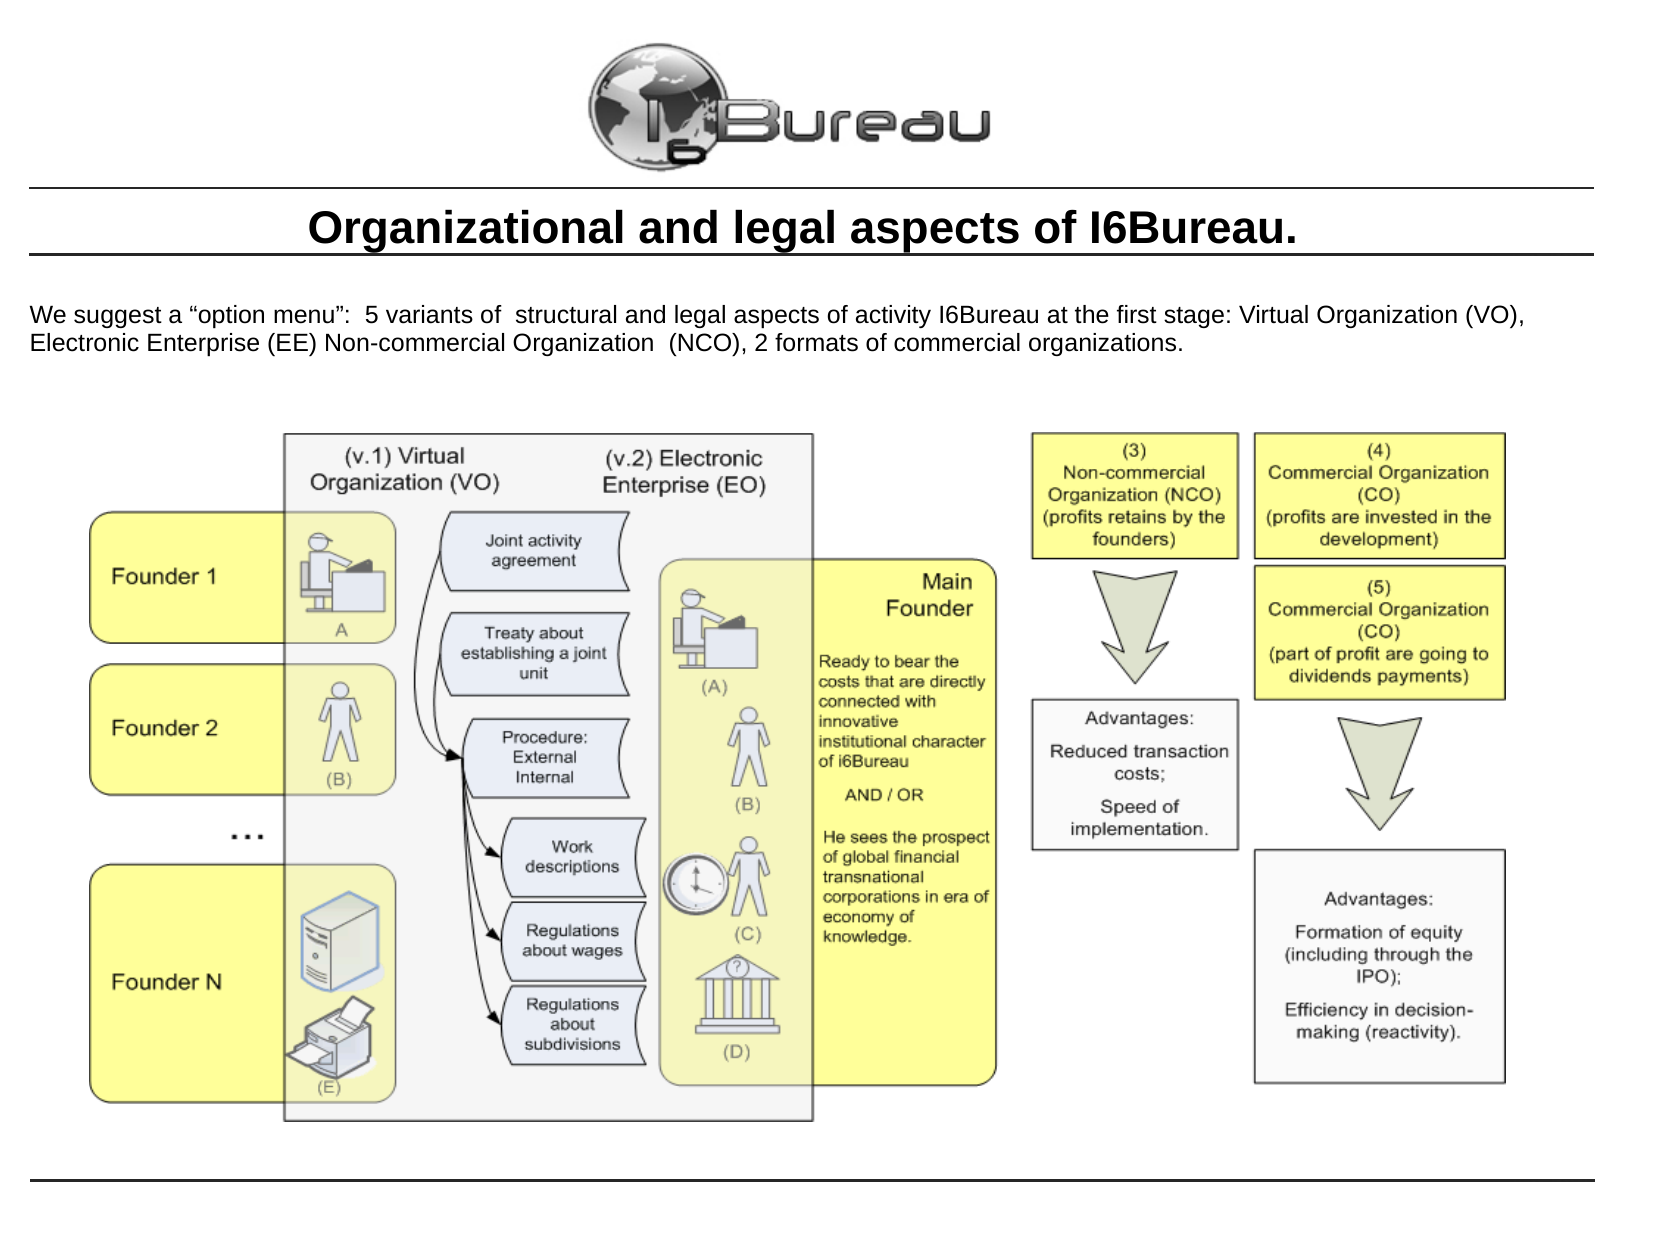

# Organizational and legal aspects of I6Bureau.
We suggest a “option menu”: 5 variants of structural and legal aspects of activity I6Bureau at the first stage: Virtual Organization (VO), Electronic Enterprise (EE) Non-commercial Organization (NCO), 2 formats of commercial organizations.